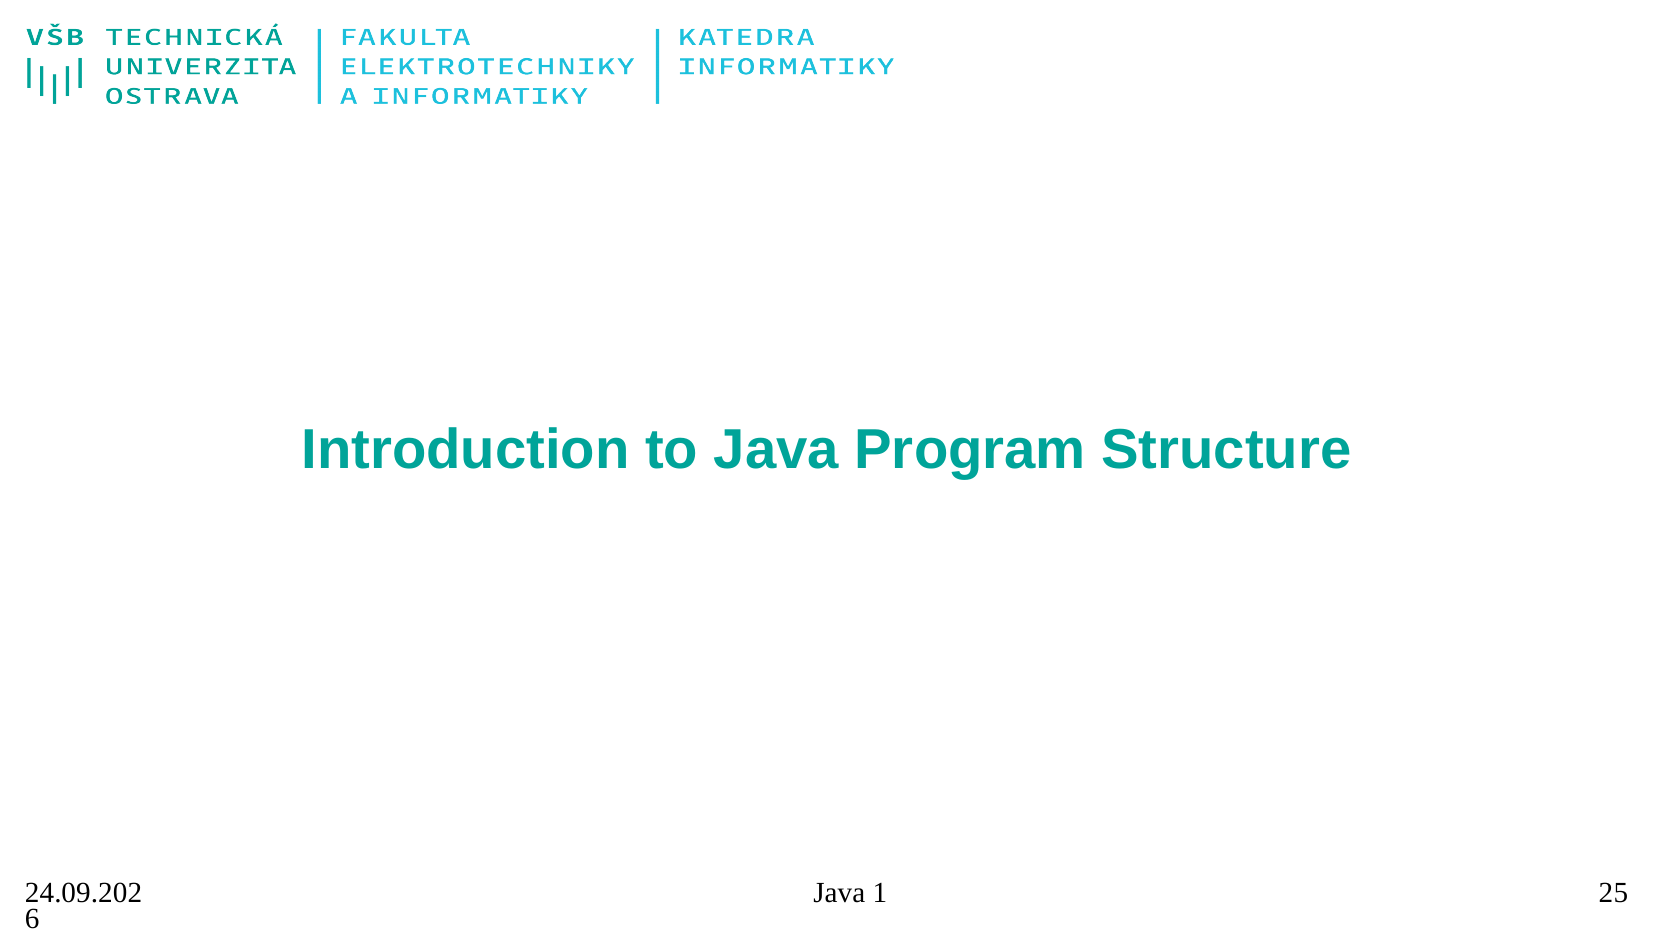

# Introduction to Java Program Structure
Java 1
25